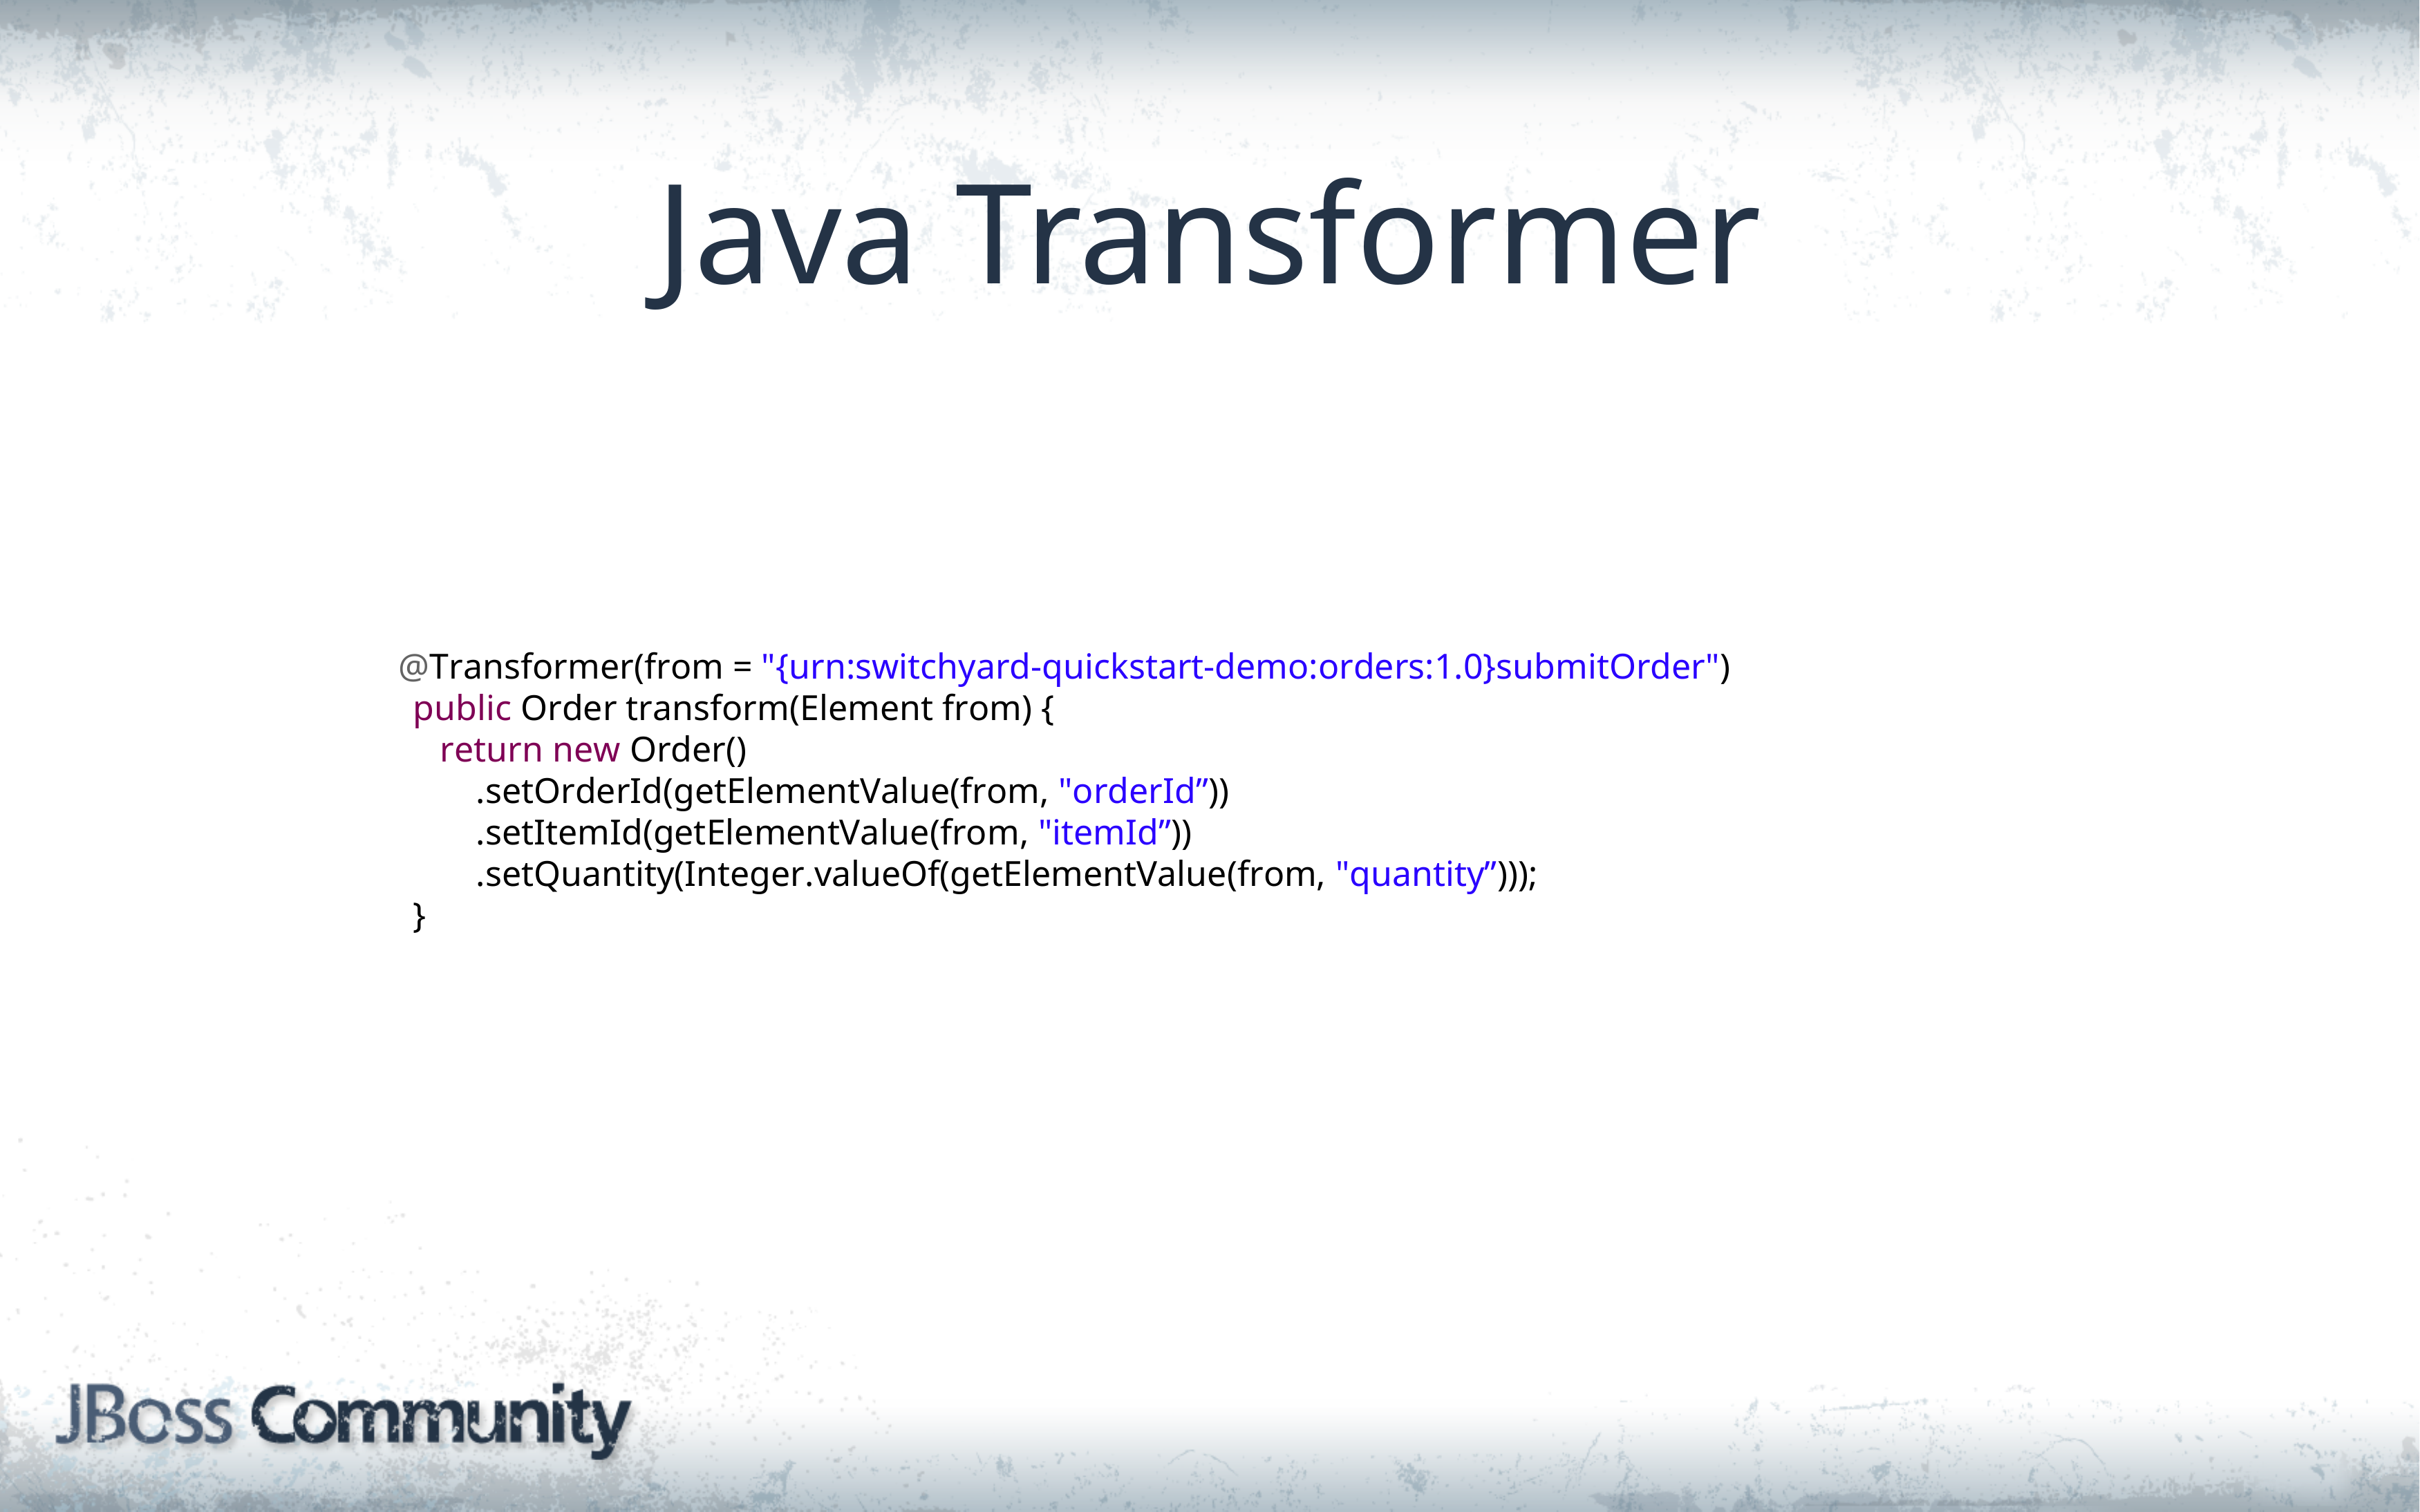

# Java Transformer
 @Transformer(from = "{urn:switchyard-quickstart-demo:orders:1.0}submitOrder")
 public Order transform(Element from) {
 return new Order()
 .setOrderId(getElementValue(from, "orderId”))
 .setItemId(getElementValue(from, "itemId”))
 .setQuantity(Integer.valueOf(getElementValue(from, "quantity”)));
 }